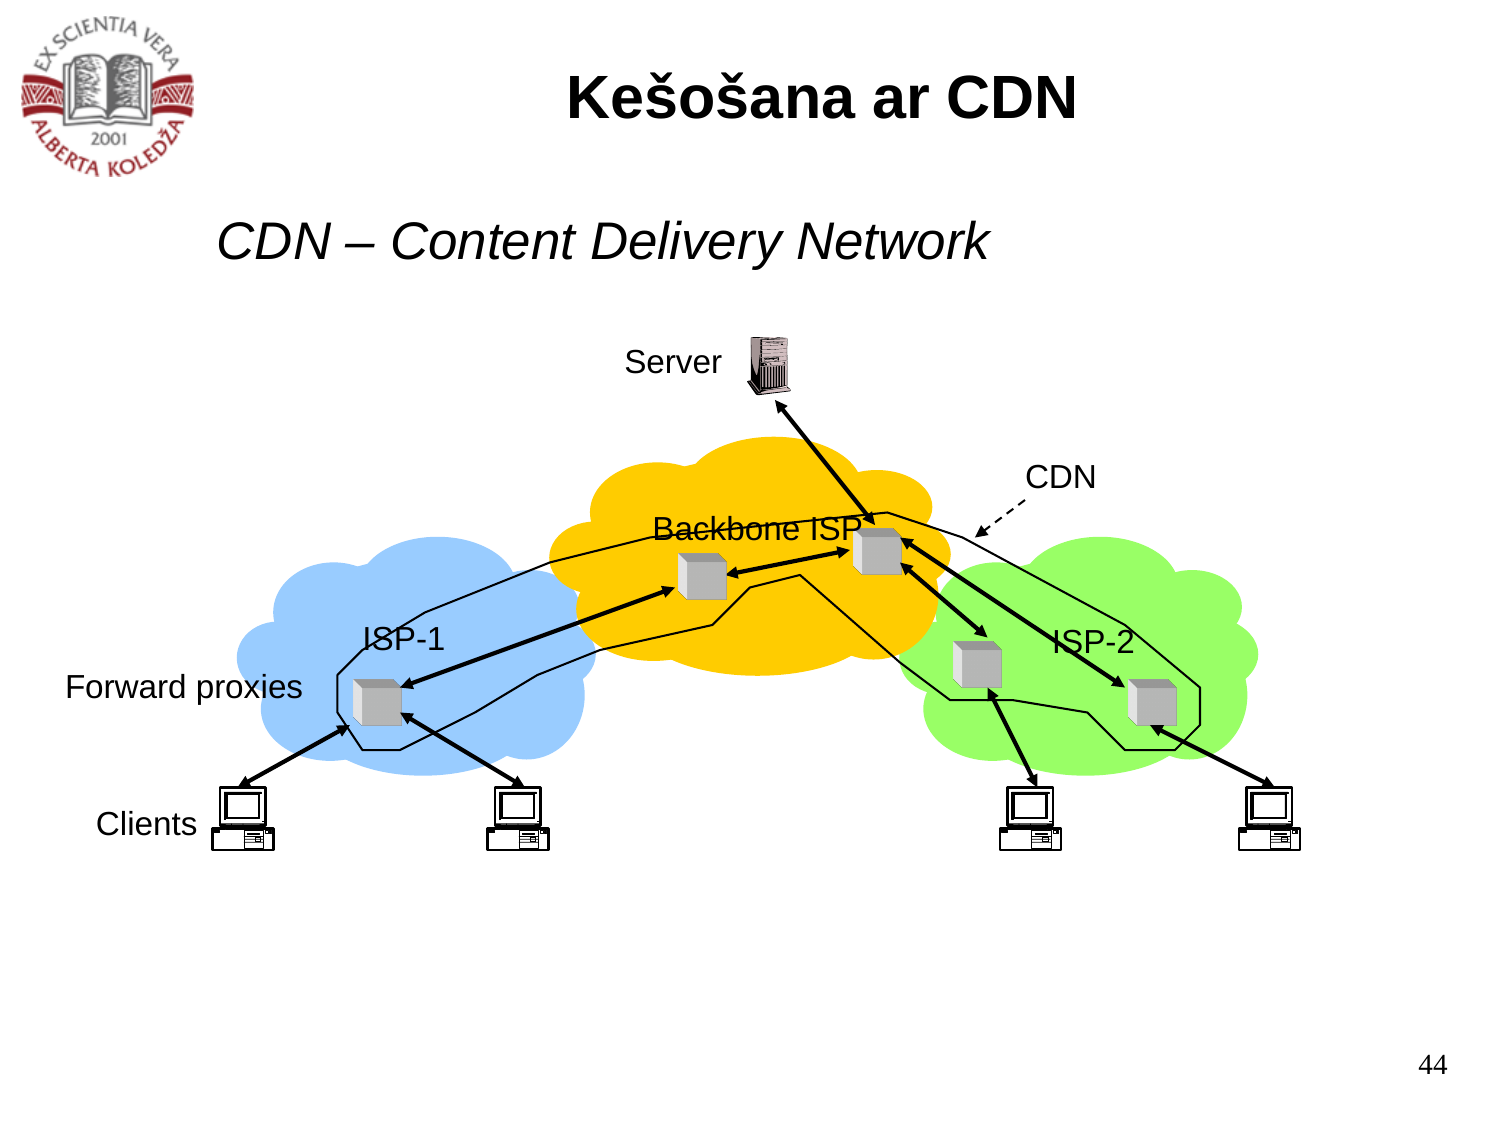

# Kešošana ar CDN
CDN – Content Delivery Network
Server
CDN
Backbone ISP
ISP-1
ISP-2
Forward proxies
Clients